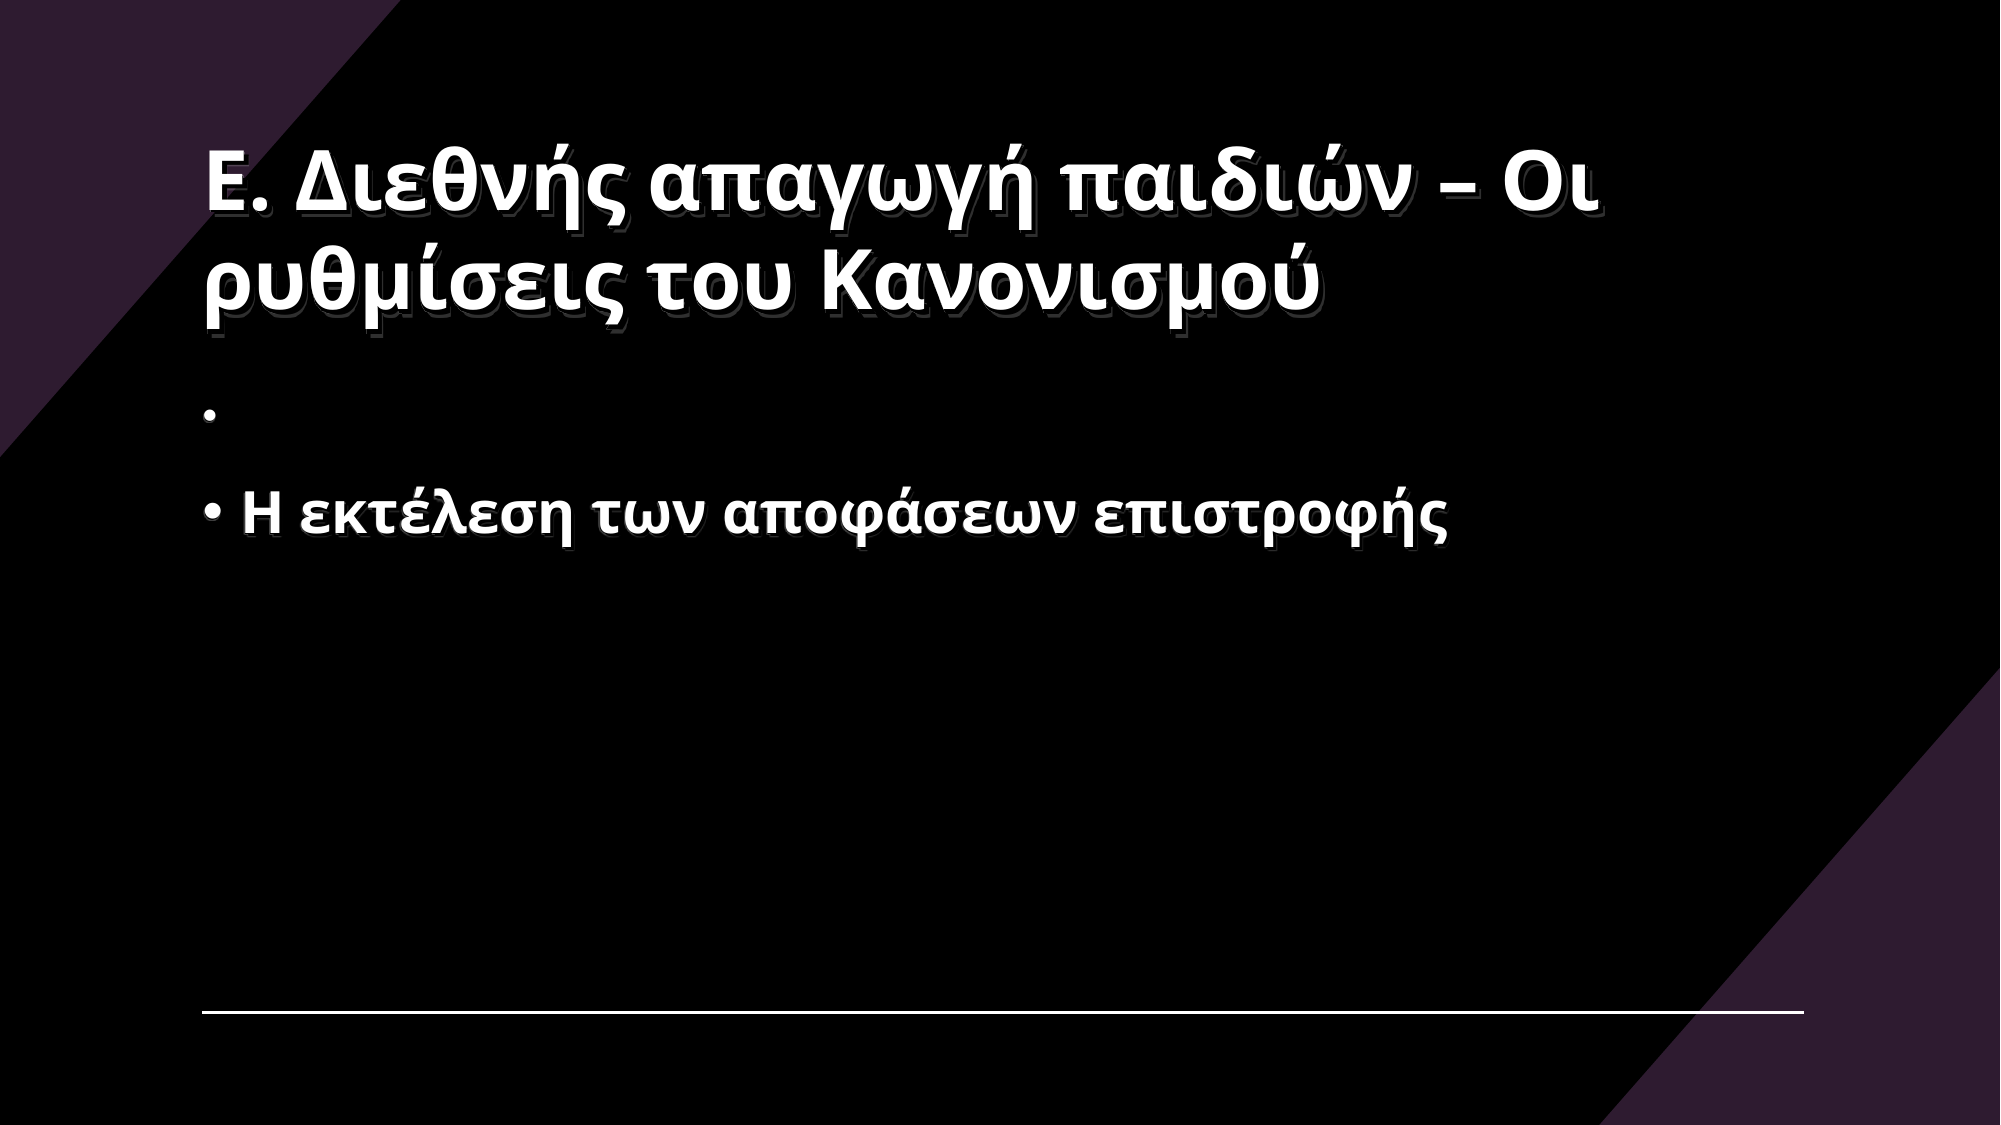

# Ε. Διεθνής απαγωγή παιδιών – Οι ρυθμίσεις του Κανονισμού
Η εκτέλεση των αποφάσεων επιστροφής